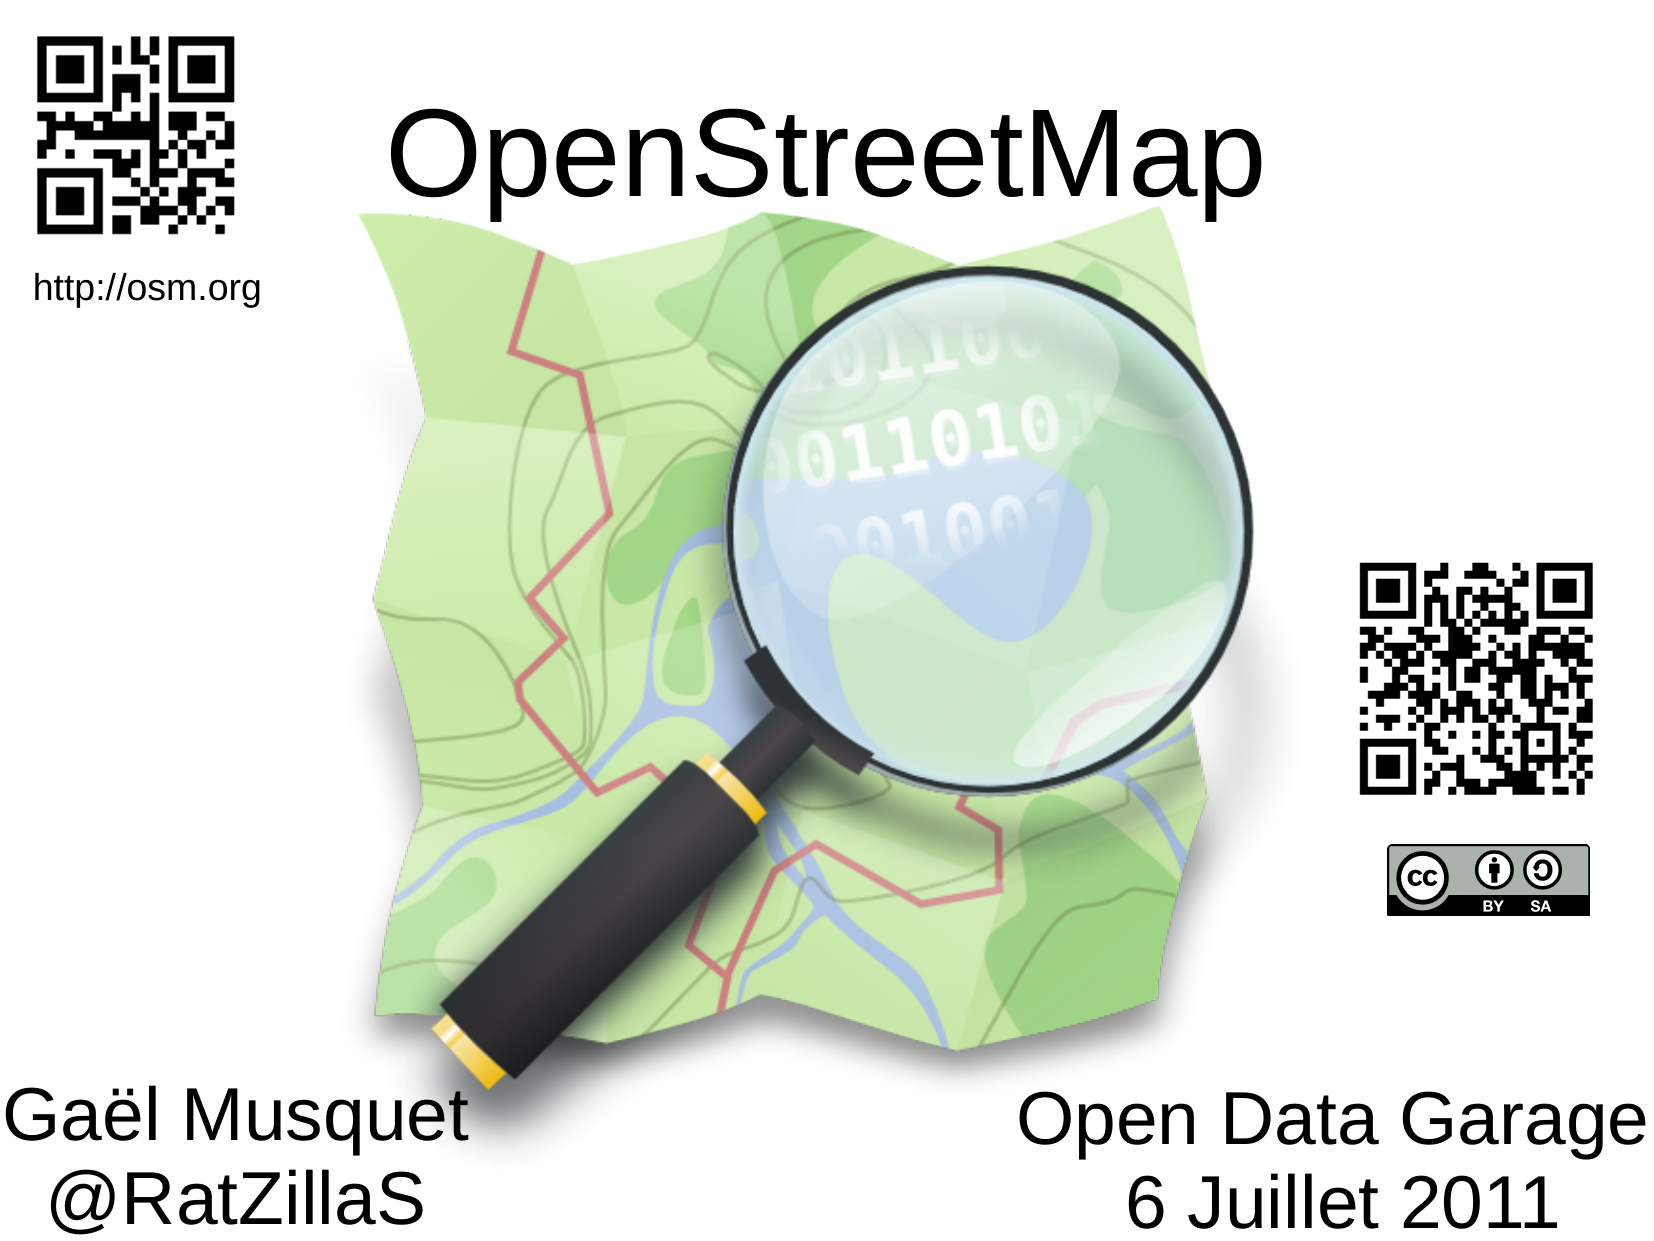

# OpenStreetMap
http://osm.org
Gaël Musquet
@RatZillaS
Open Data Garage
6 Juillet 2011